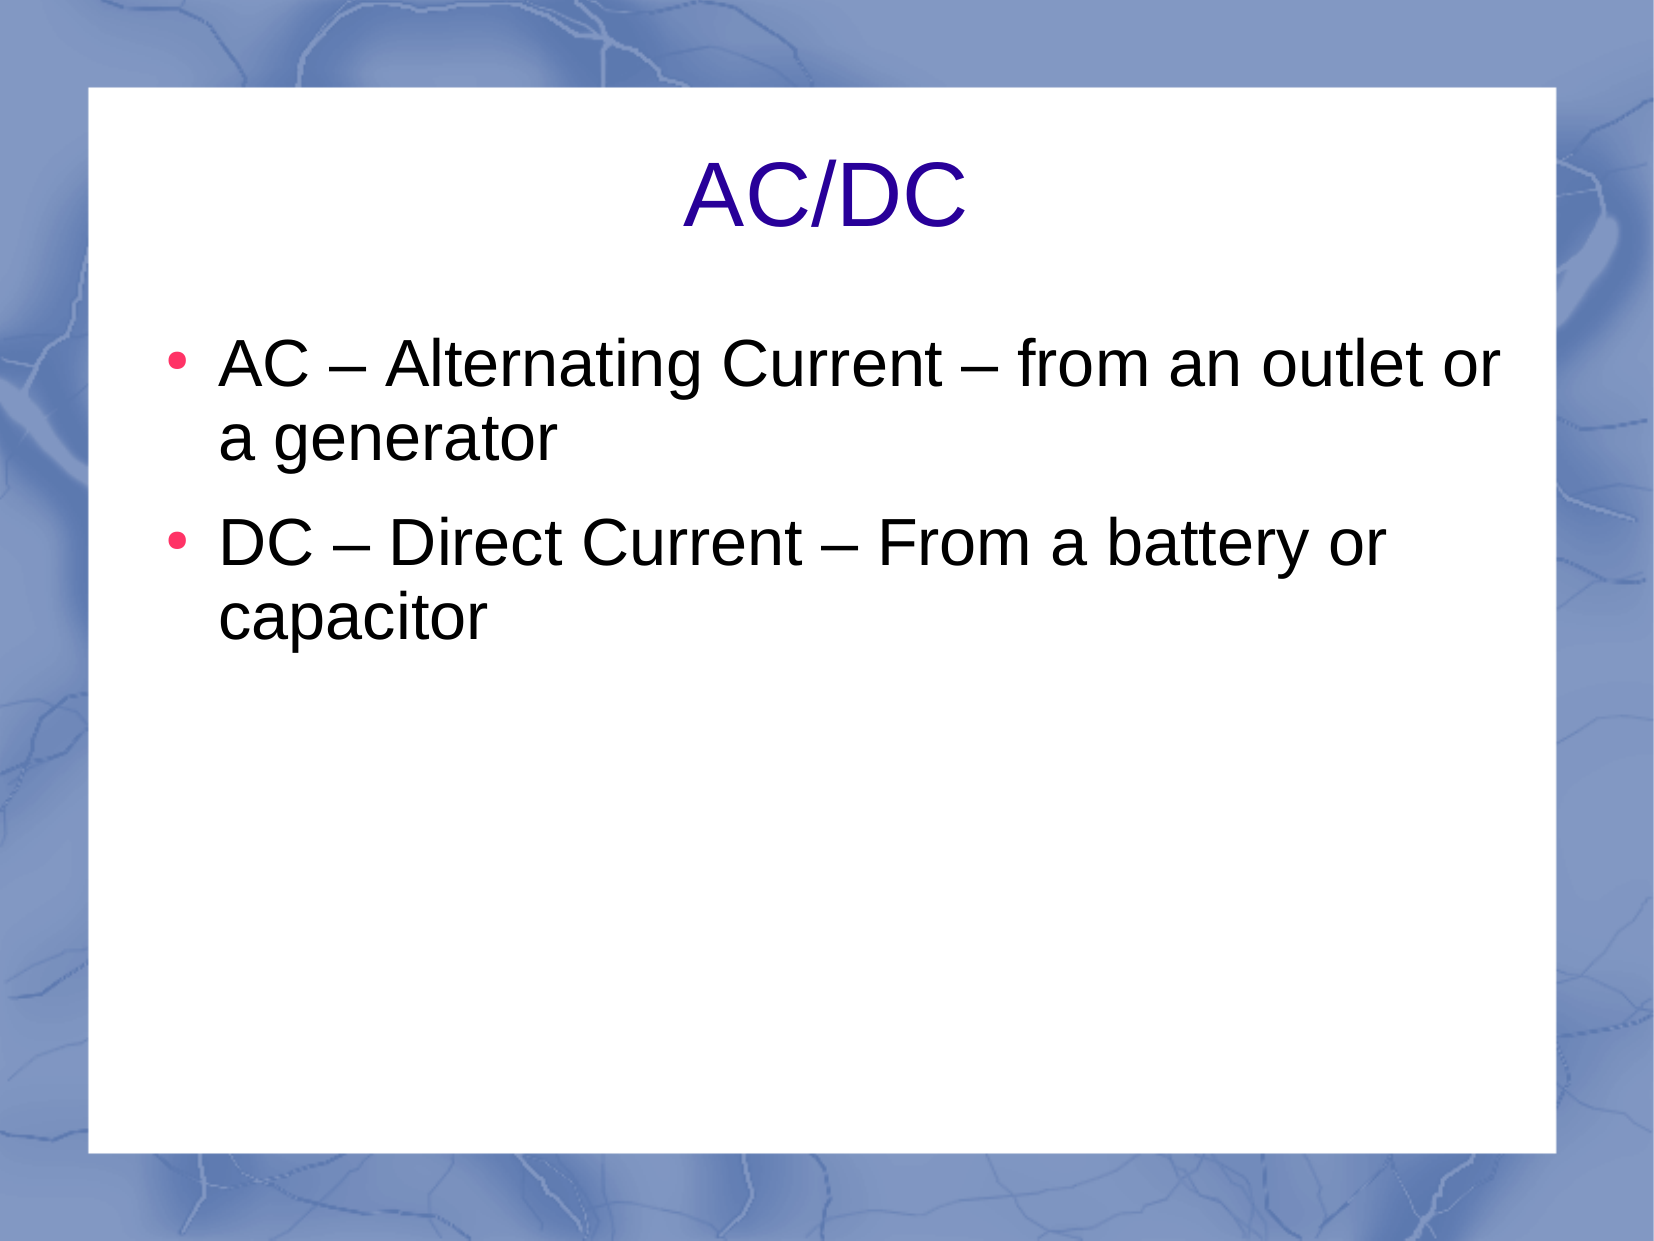

# AC/DC
AC – Alternating Current – from an outlet or a generator
DC – Direct Current – From a battery or capacitor